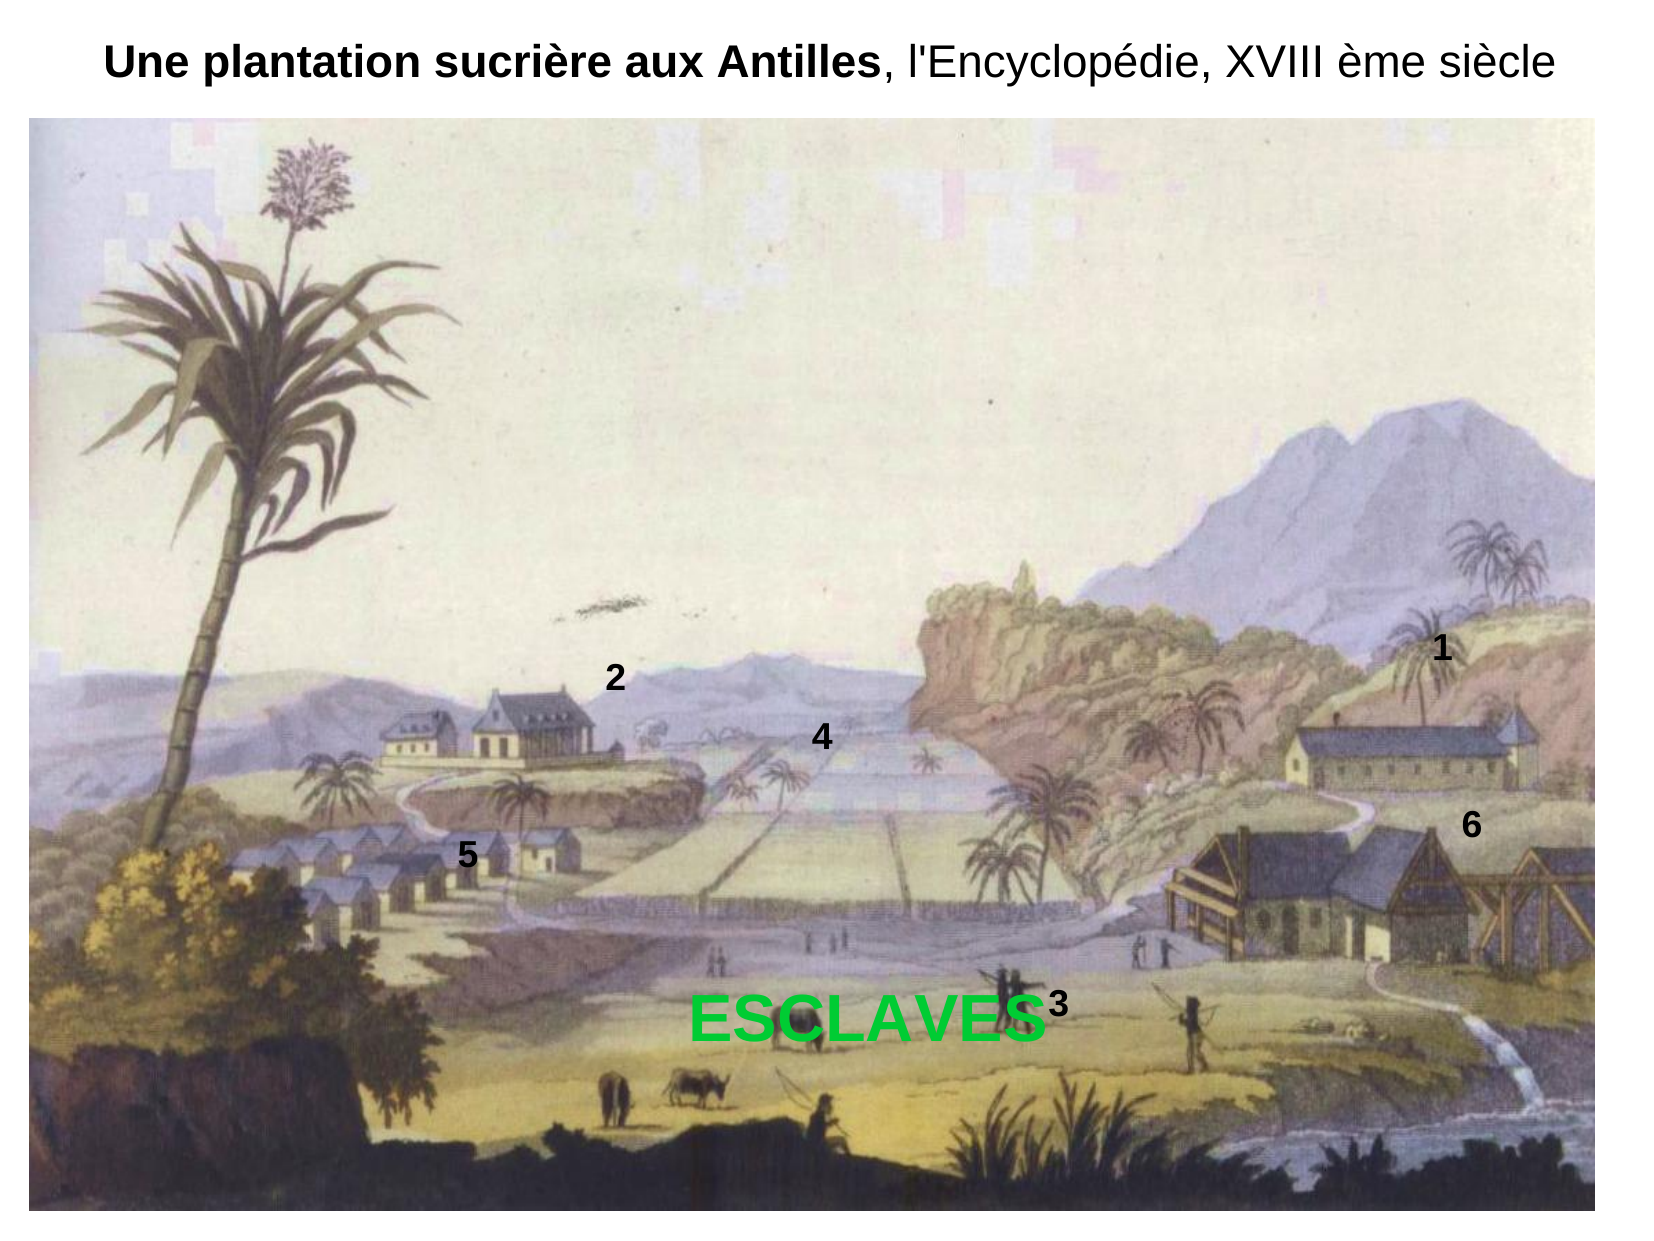

Une plantation sucrière aux Antilles, l'Encyclopédie, XVIII ème siècle
1
2
4
6
5
ESCLAVES
3